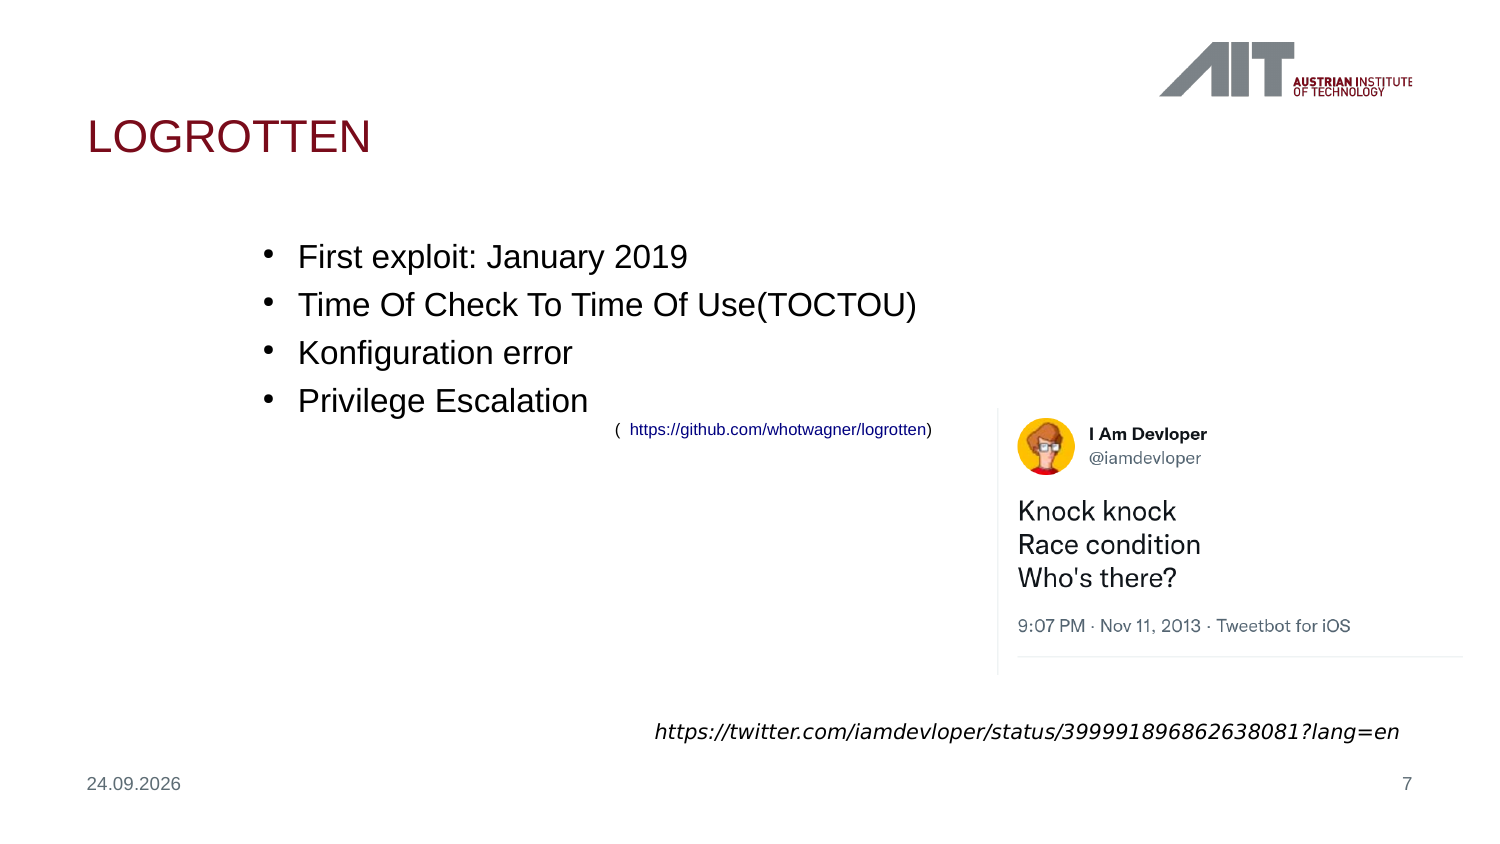

logrotten
# First exploit: January 2019
Time Of Check To Time Of Use(TOCTOU)
Konfiguration error
Privilege Escalation
( https://github.com/whotwagner/logrotten)
 https://twitter.com/iamdevloper/status/399991896862638081?lang=en